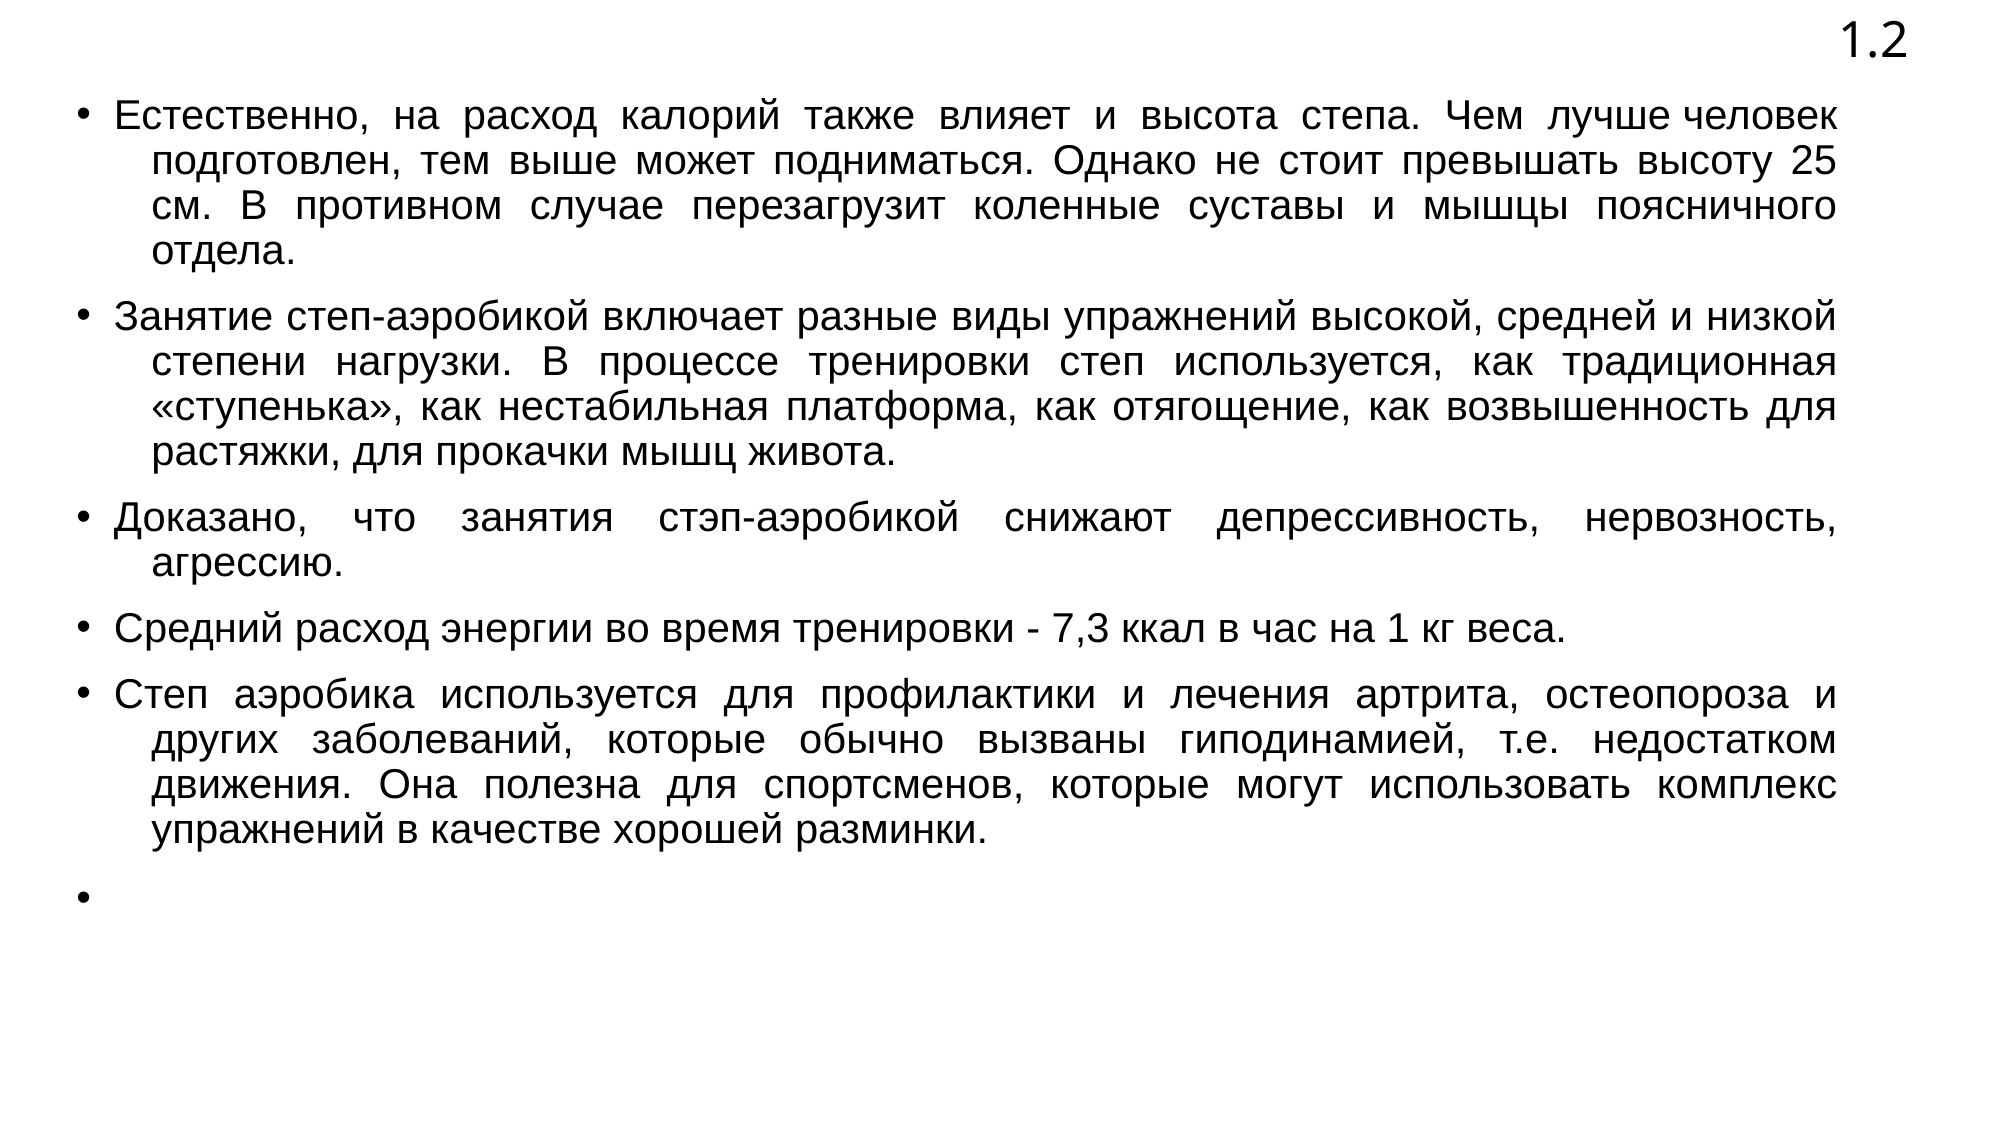

1.2
Естественно, на расход калорий также влияет и высота степа. Чем лучше человек подготовлен, тем выше может подниматься. Однако не стоит превышать высоту 25 см. В противном случае перезагрузит коленные суставы и мышцы поясничного отдела.
Занятие степ-аэробикой включает разные виды упражнений высокой, средней и низкой степени нагрузки. В процессе тренировки степ используется, как традиционная «ступенька», как нестабильная платформа, как отягощение, как возвышенность для растяжки, для прокачки мышц живота.
Доказано, что занятия стэп-аэробикой снижают депрессивность, нервозность, агрессию.
Средний расход энергии во время тренировки - 7,3 ккал в час на 1 кг веса.
Степ аэробика используется для профилактики и лечения артрита, остеопороза и других заболеваний, которые обычно вызваны гиподинамией, т.е. недостатком движения. Она полезна для спортсменов, которые могут использовать комплекс упражнений в качестве хорошей разминки.
#